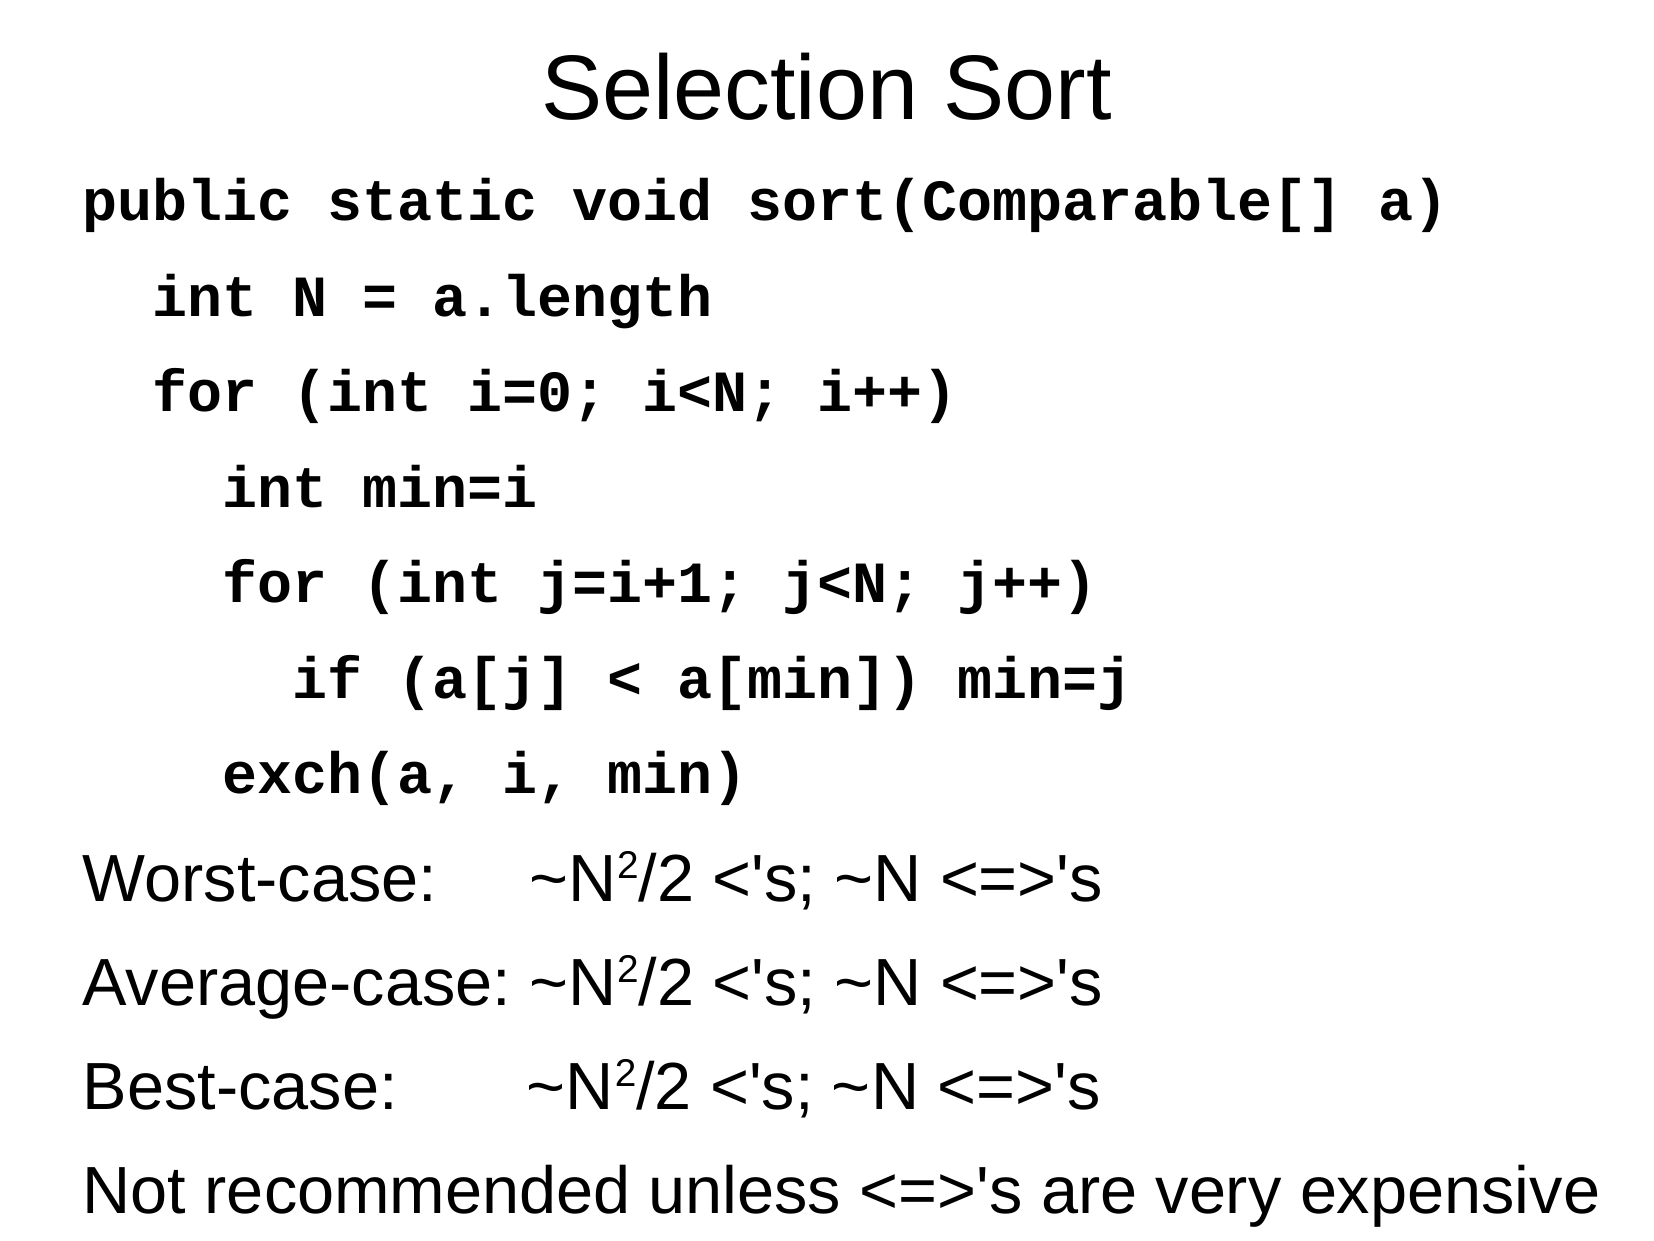

# Selection Sort
public static void sort(Comparable[] a)
 int N = a.length
 for (int i=0; i<N; i++)
 int min=i
 for (int j=i+1; j<N; j++)
 if (a[j] < a[min]) min=j
 exch(a, i, min)
Worst-case: ~N2/2 <'s; ~N <=>'s
Average-case: ~N2/2 <'s; ~N <=>'s
Best-case: ~N2/2 <'s; ~N <=>'s
Not recommended unless <=>'s are very expensive